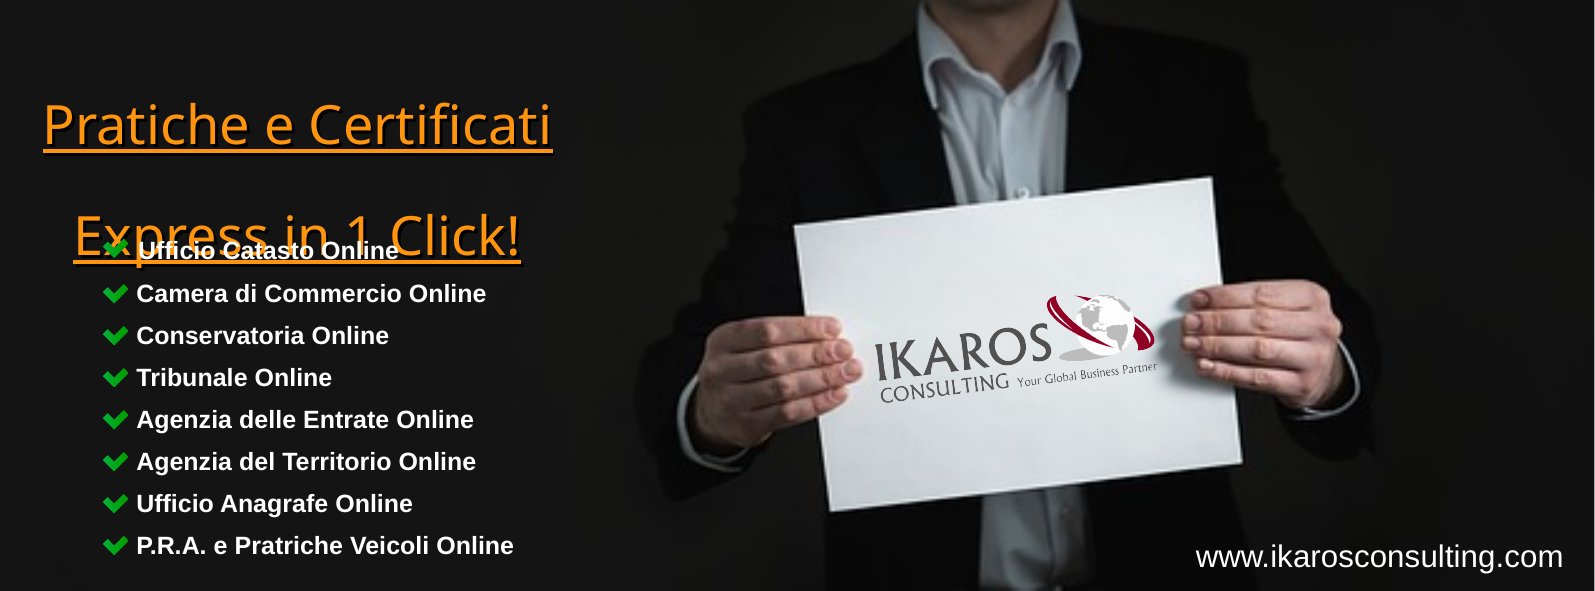

Pratiche e Certificati Express in 1 Click!
 Ufficio Catasto Online
 Camera di Commercio Online
 Conservatoria Online
 Tribunale Online
 Agenzia delle Entrate Online
 Agenzia del Territorio Online
 Ufficio Anagrafe Online
 P.R.A. e Pratriche Veicoli Online
www.ikarosconsulting.com